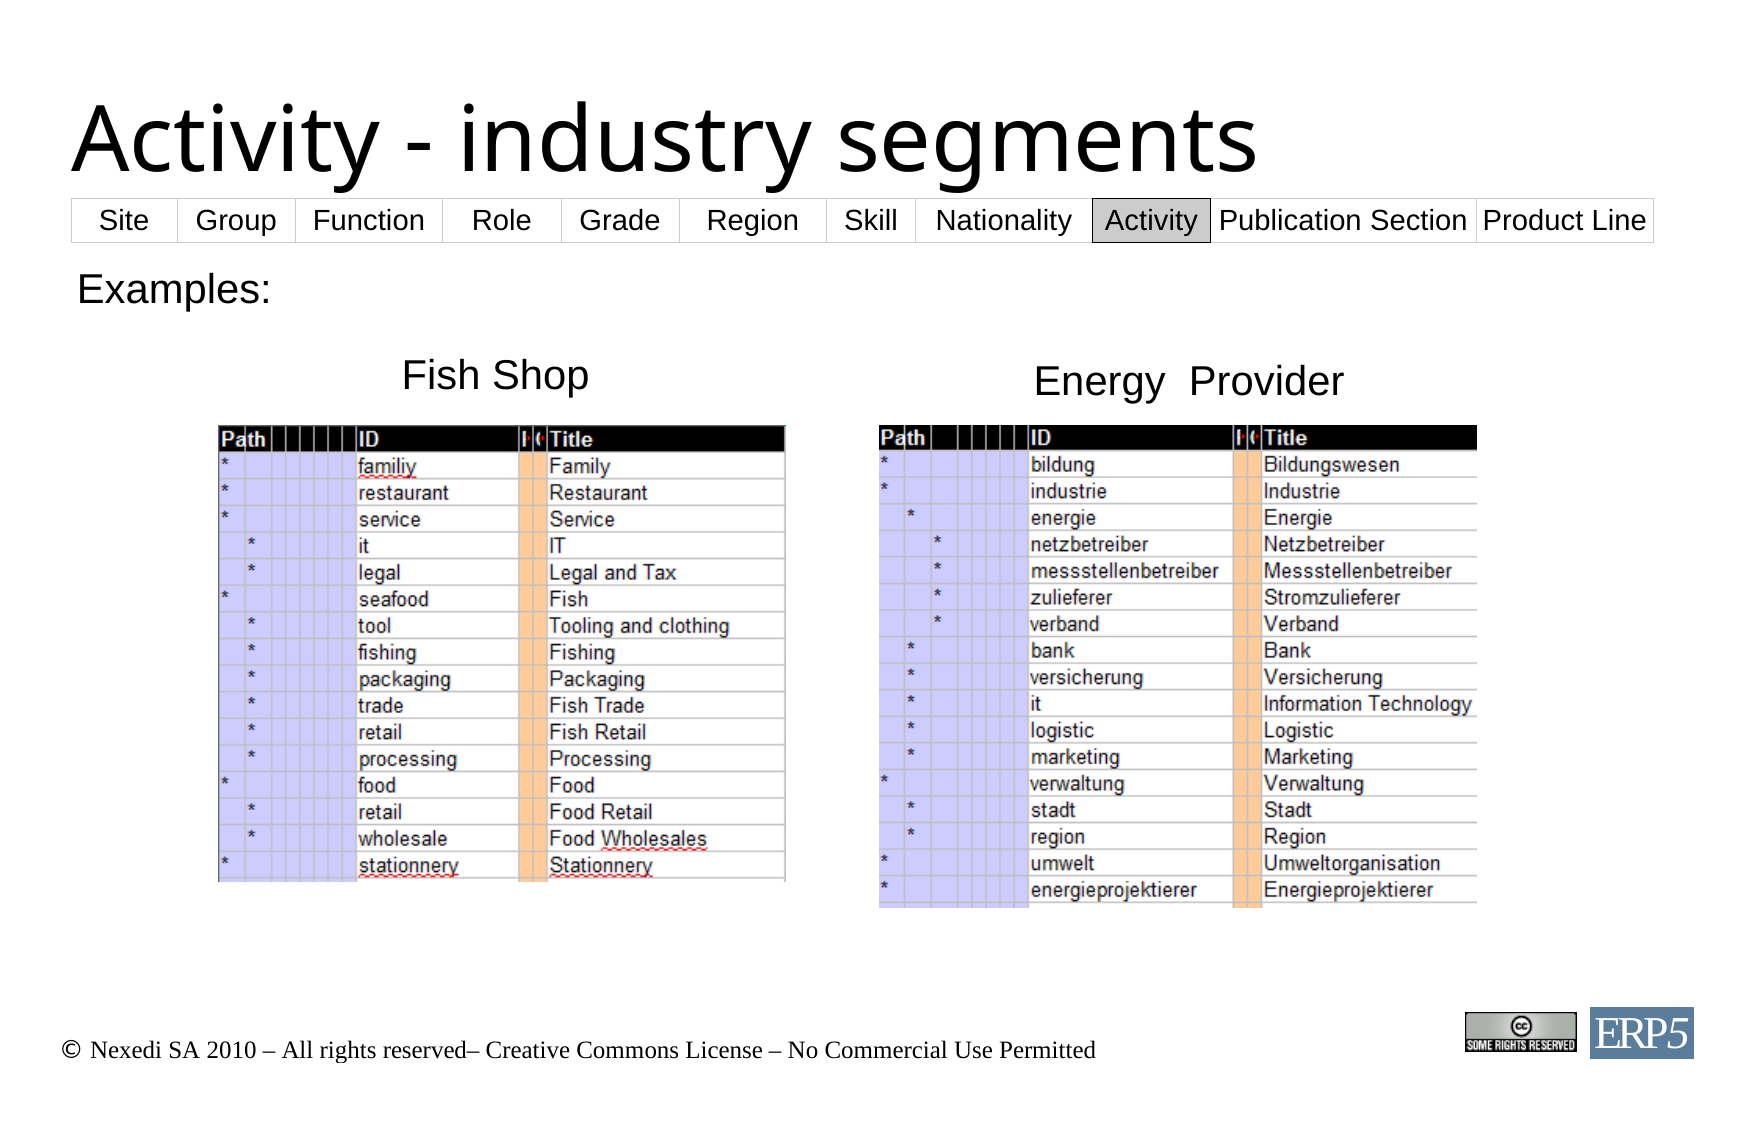

# Activity - industry segments
Site
Group
Function
Role
Grade
Region
Skill
Nationality
Activity
Publication Section
Product Line
Examples:
Fish Shop
Energy Provider